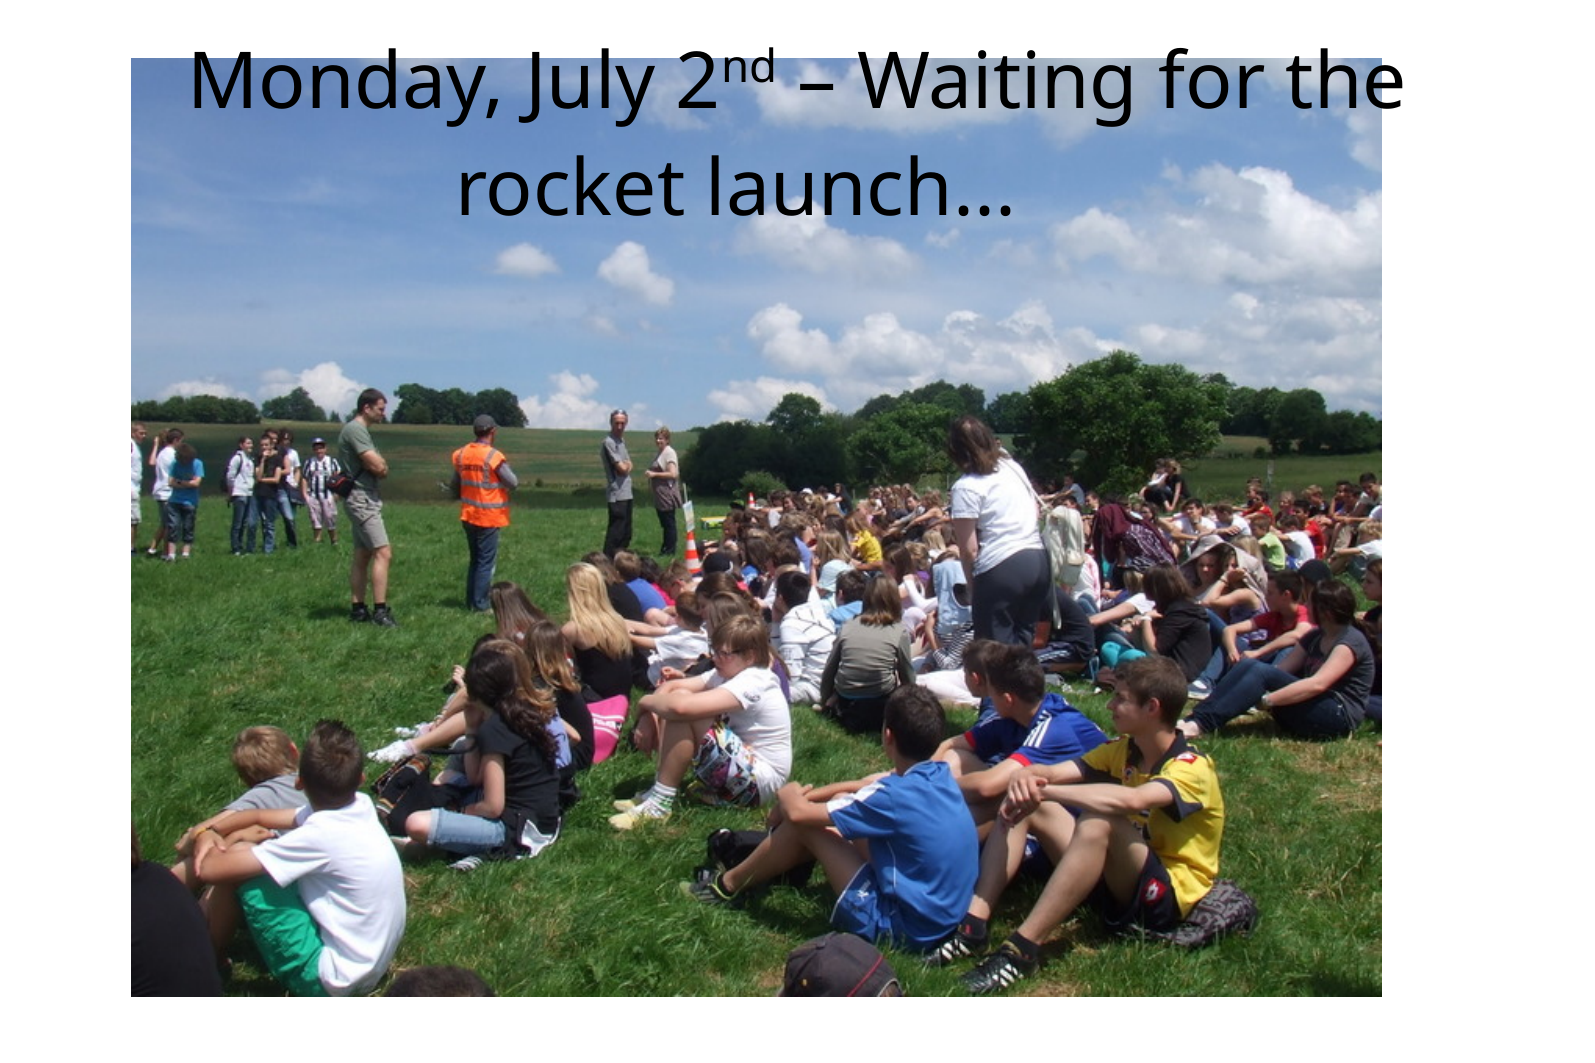

# Monday, July 2nd – Waiting for the rocket launch...